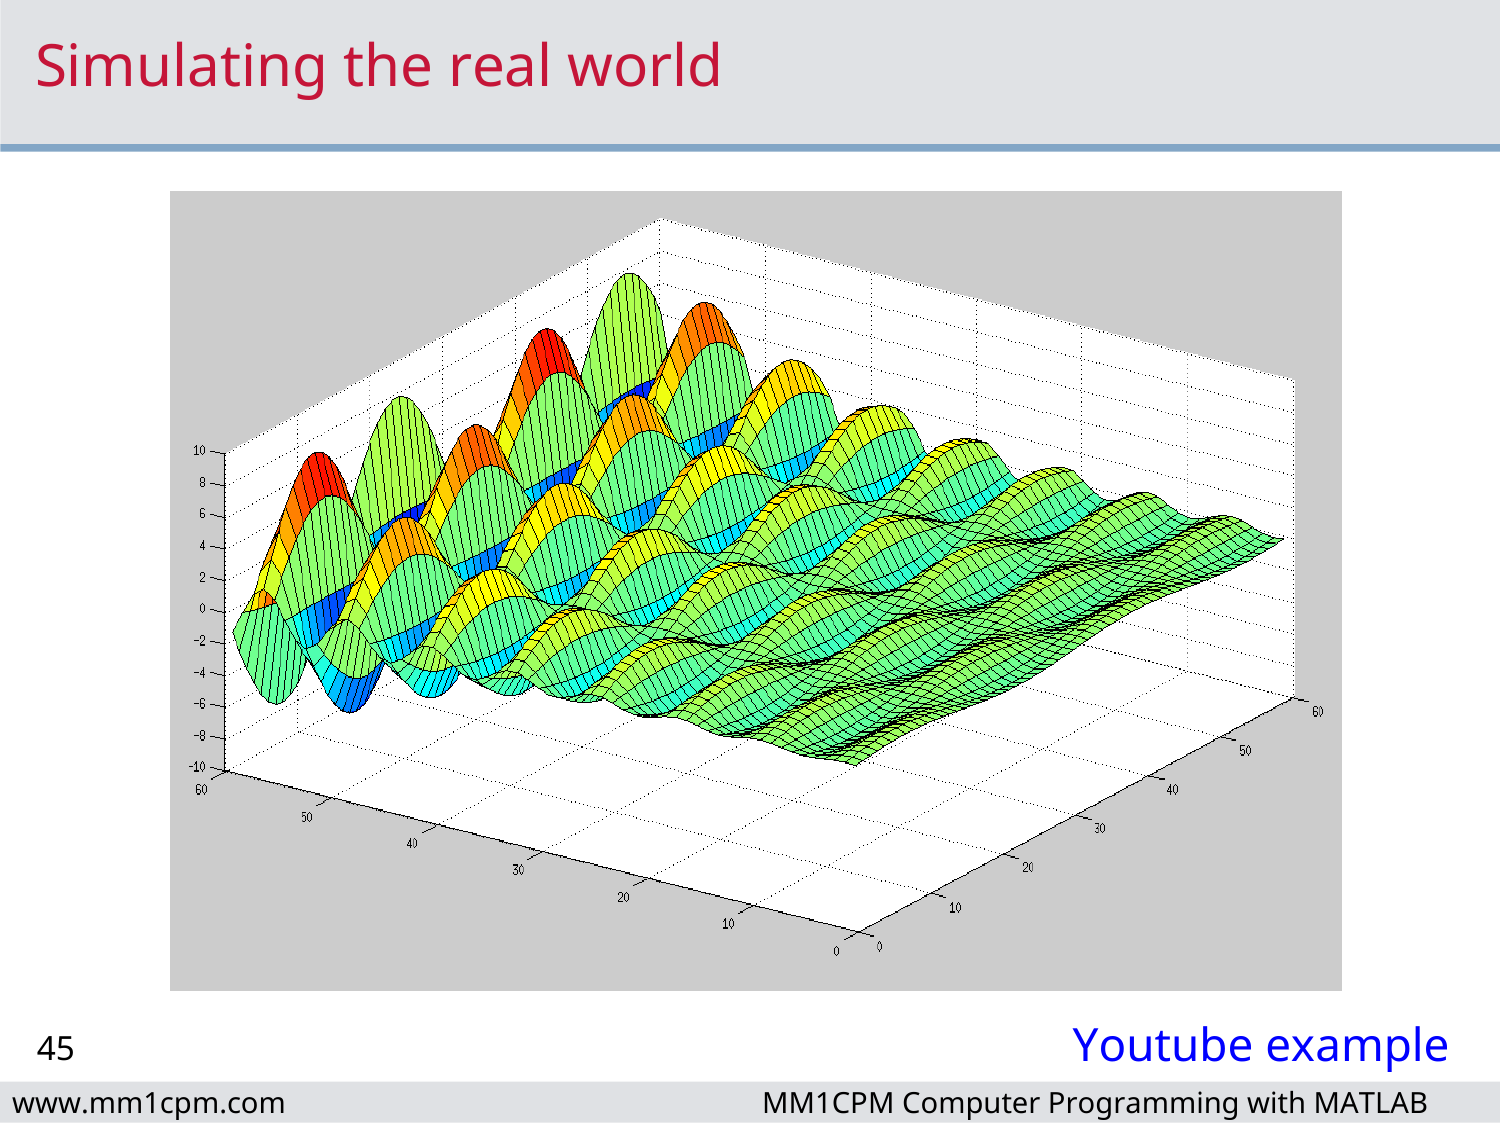

# Simulating the real world
Youtube example